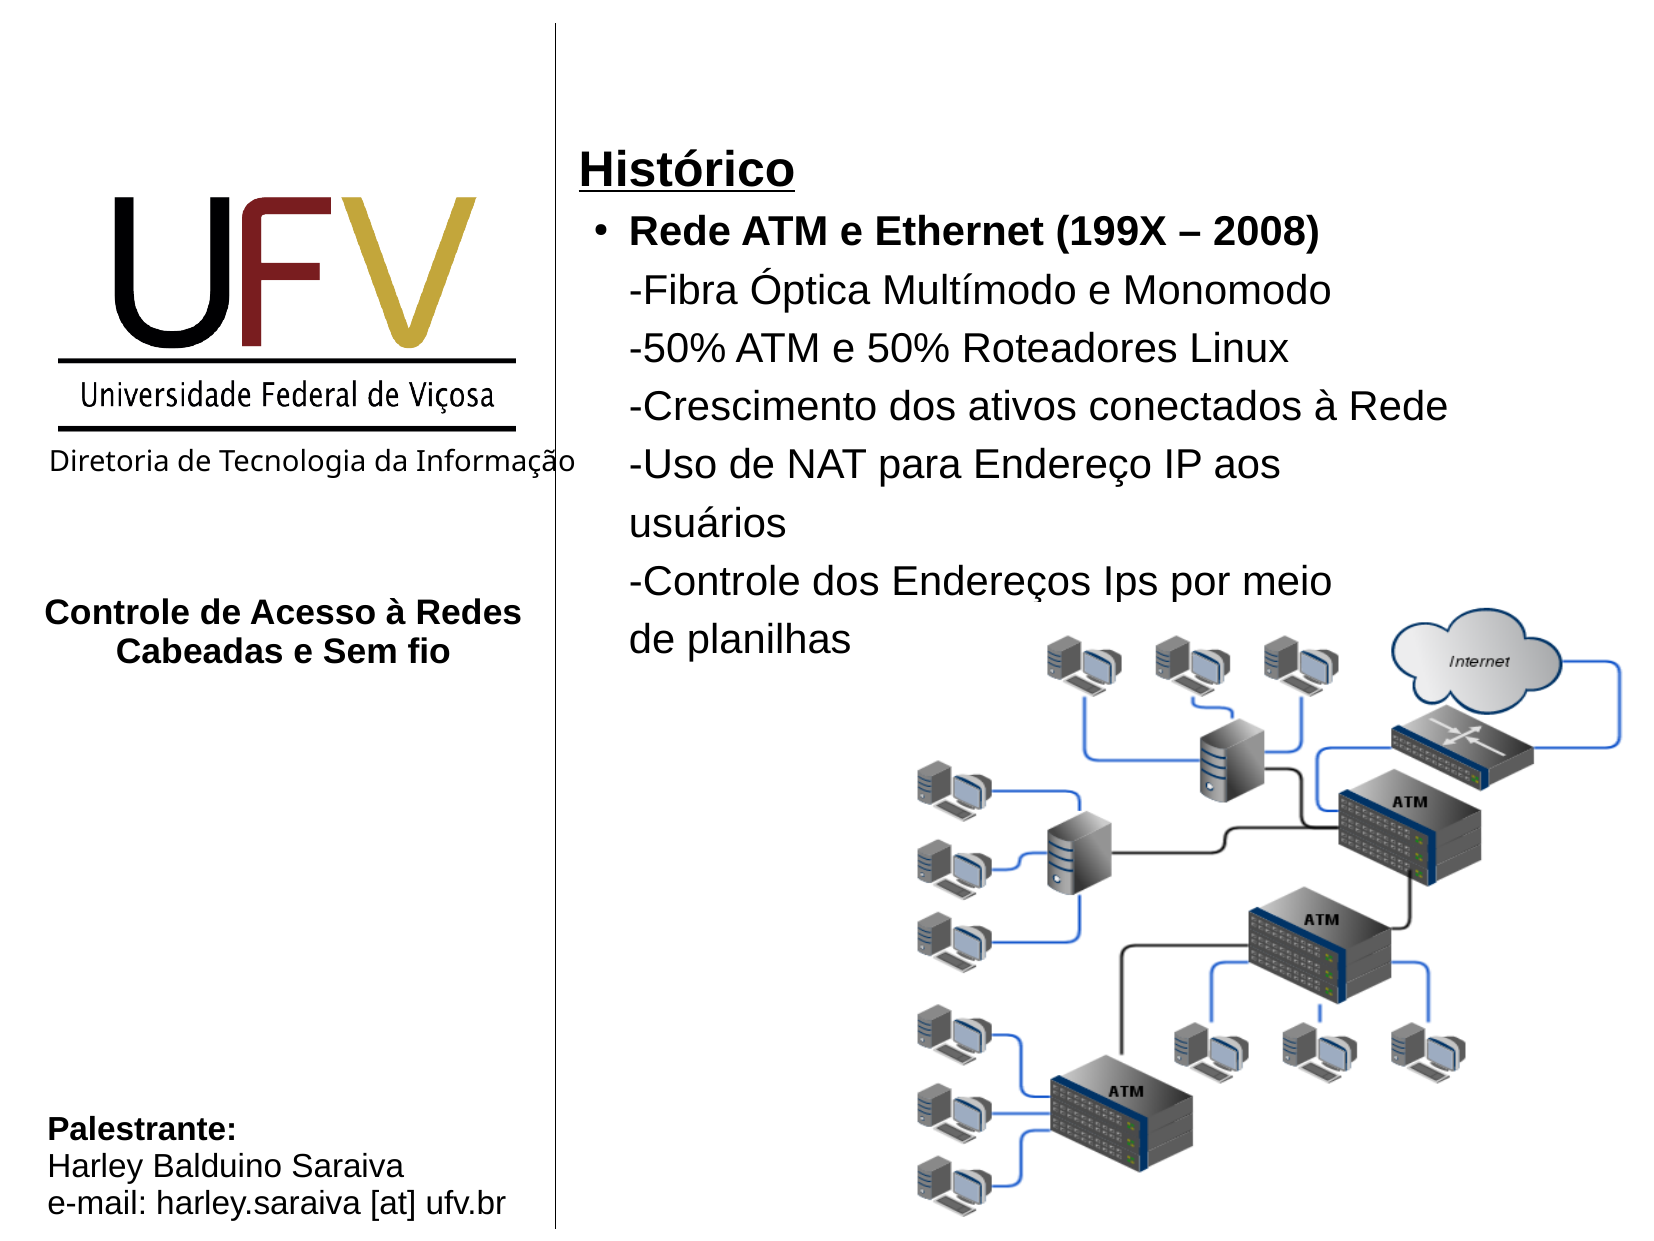

Histórico
Rede ATM e Ethernet (199X – 2008)
-Fibra Óptica Multímodo e Monomodo
-50% ATM e 50% Roteadores Linux
-Crescimento dos ativos conectados à Rede
-Uso de NAT para Endereço IP aos
usuários
-Controle dos Endereços Ips por meio
de planilhas
Diretoria de Tecnologia da Informação
# Controle de Acesso à Redes Cabeadas e Sem fio
Palestrante:
Harley Balduino Saraiva
e-mail: harley.saraiva [at] ufv.br